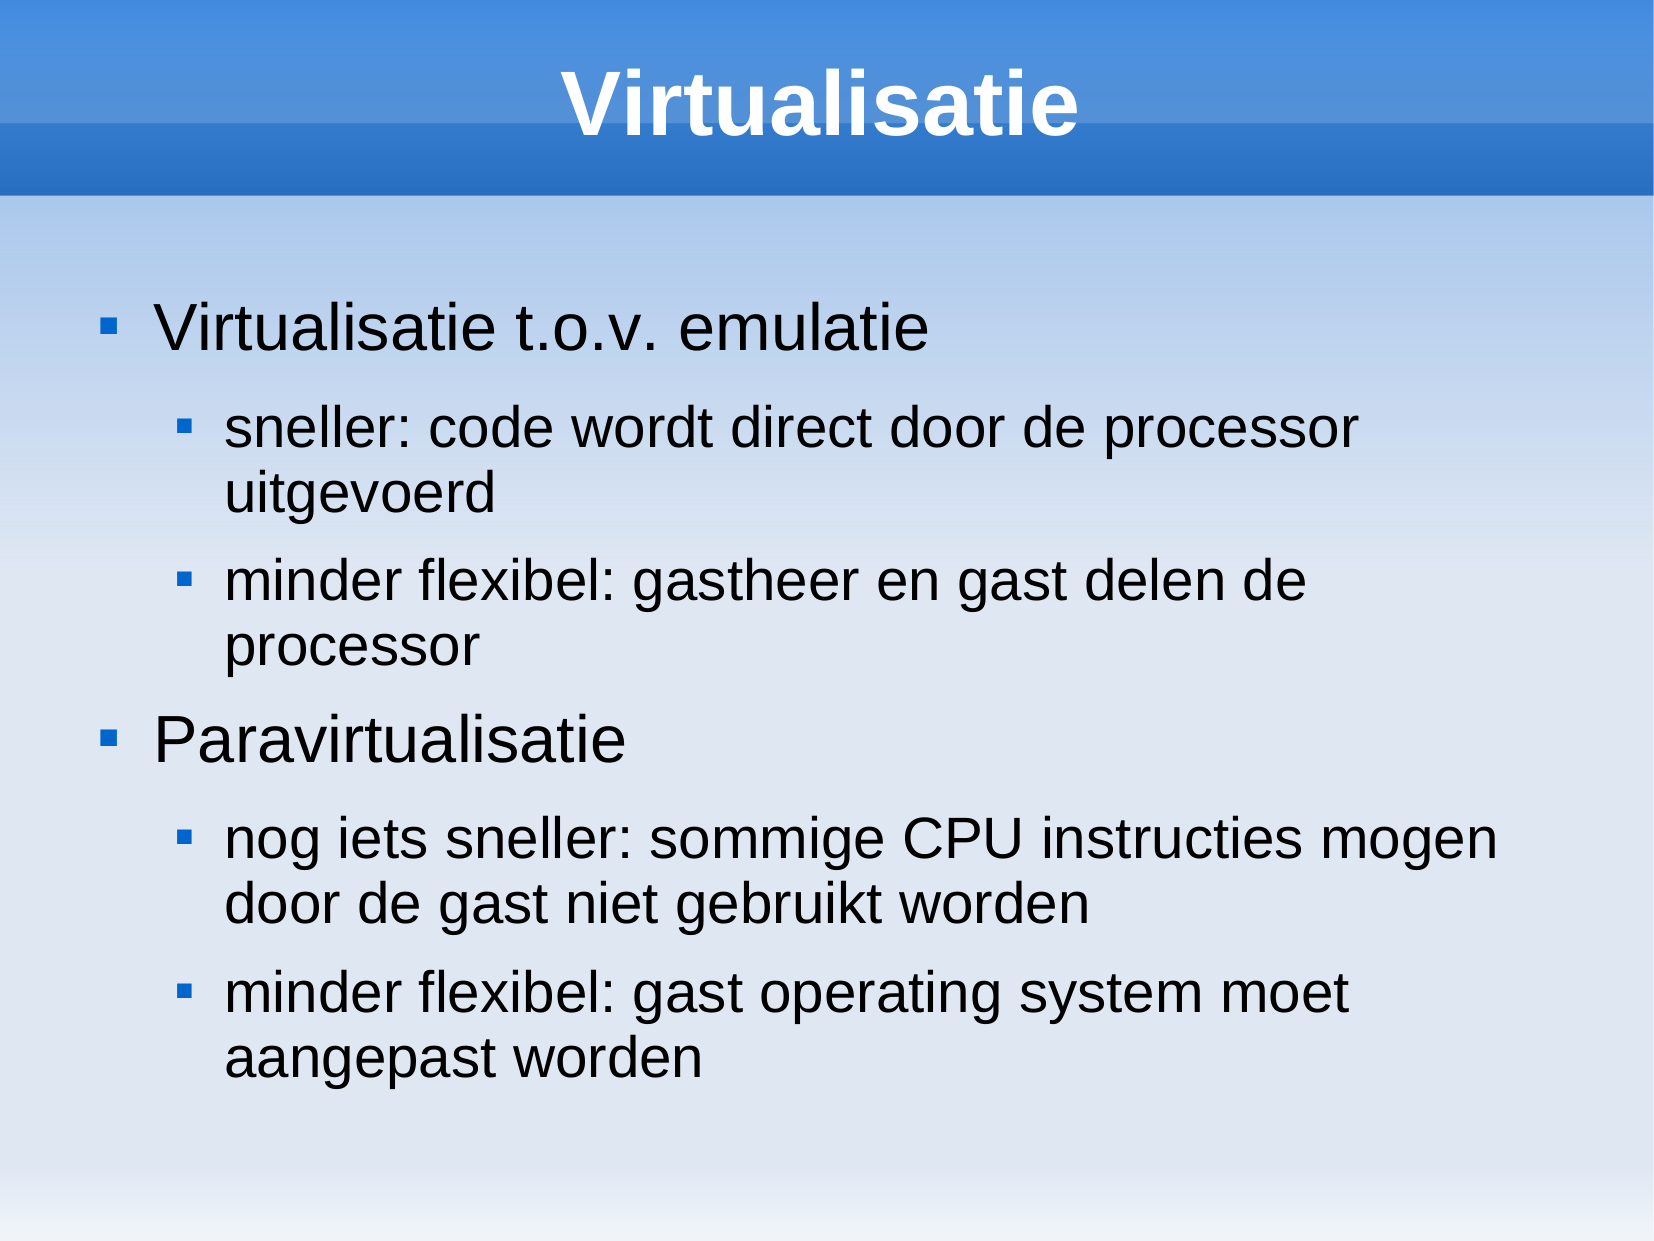

# Virtualisatie
Virtualisatie t.o.v. emulatie
sneller: code wordt direct door de processor uitgevoerd
minder flexibel: gastheer en gast delen de processor
Paravirtualisatie
nog iets sneller: sommige CPU instructies mogen door de gast niet gebruikt worden
minder flexibel: gast operating system moet aangepast worden